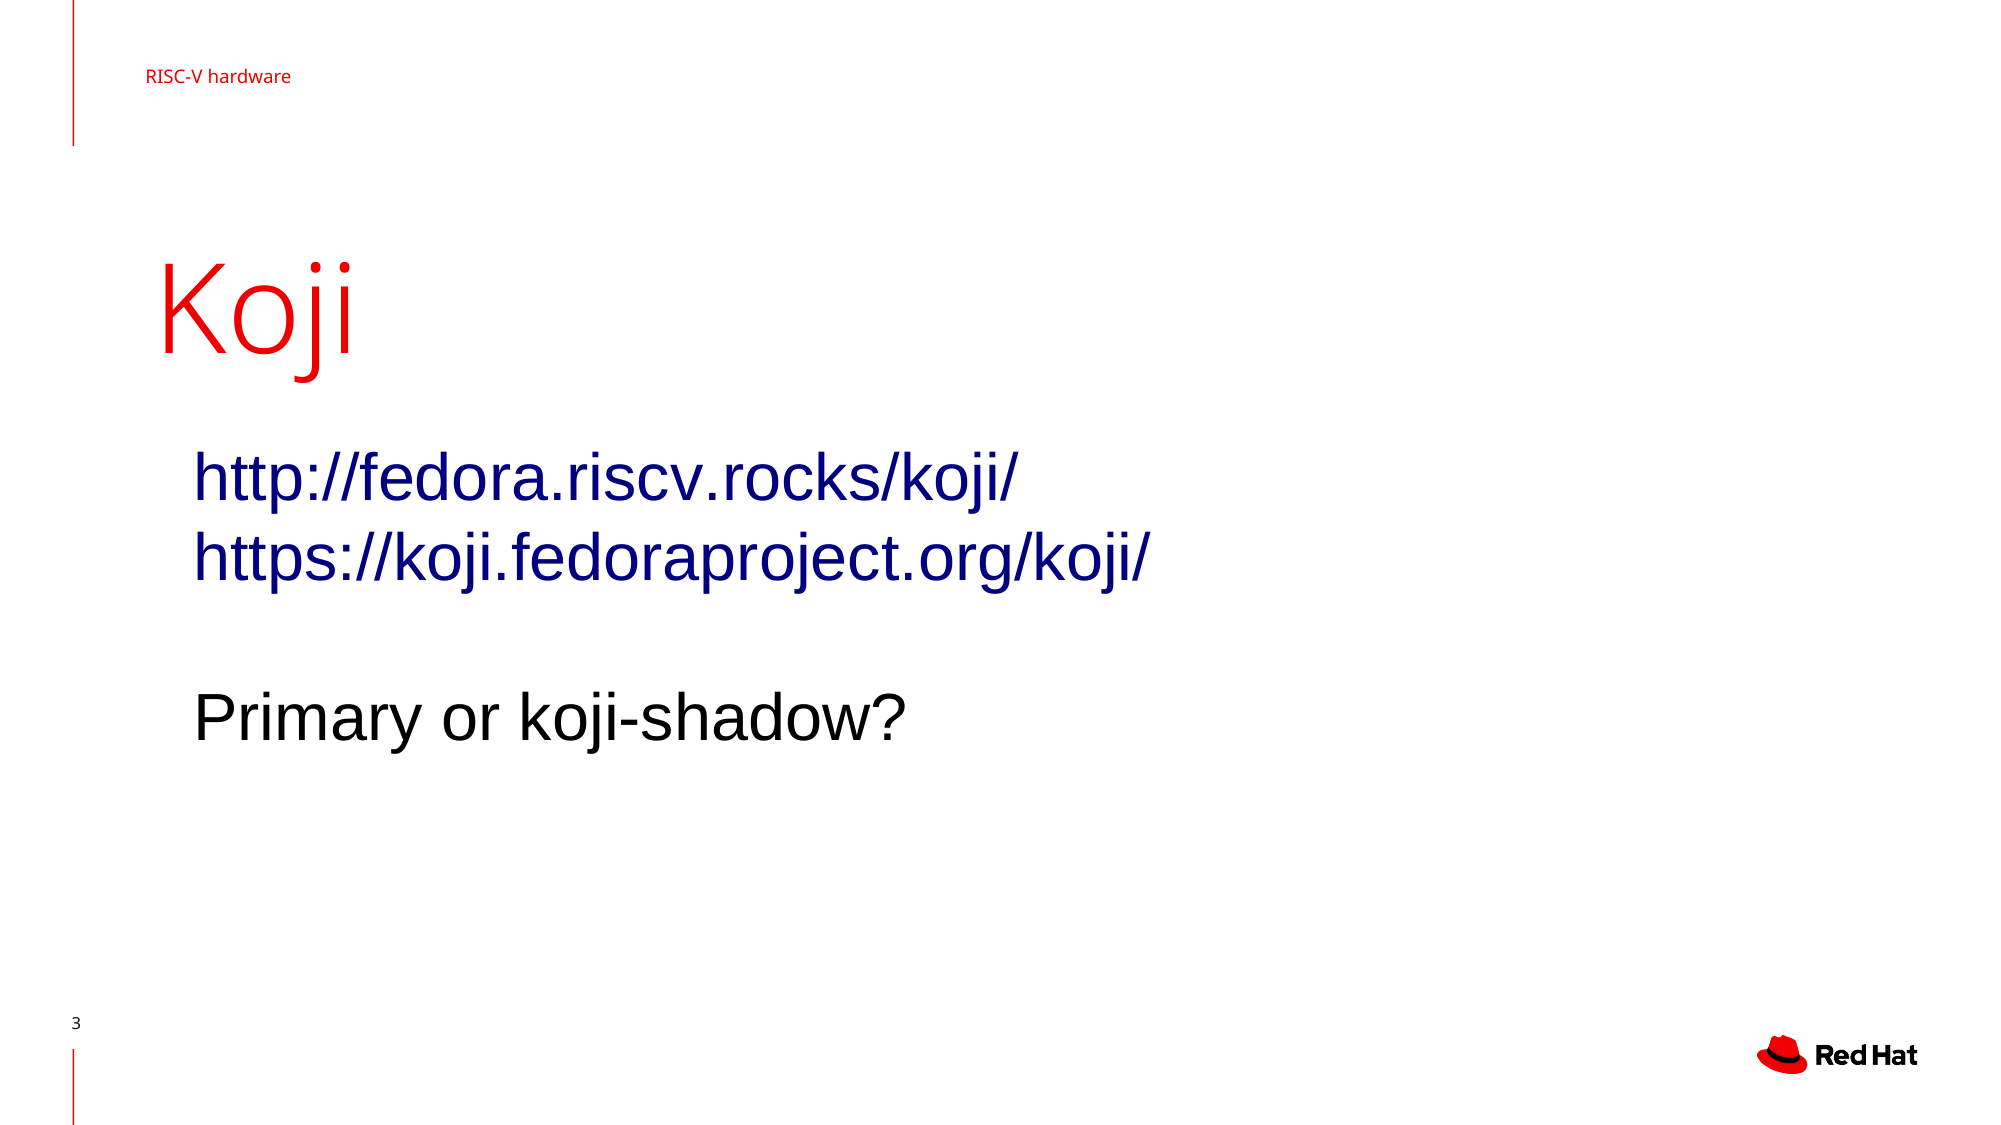

RISC-V hardware
Koji
http://fedora.riscv.rocks/koji/
https://koji.fedoraproject.org/koji/
Primary or koji-shadow?
3
#